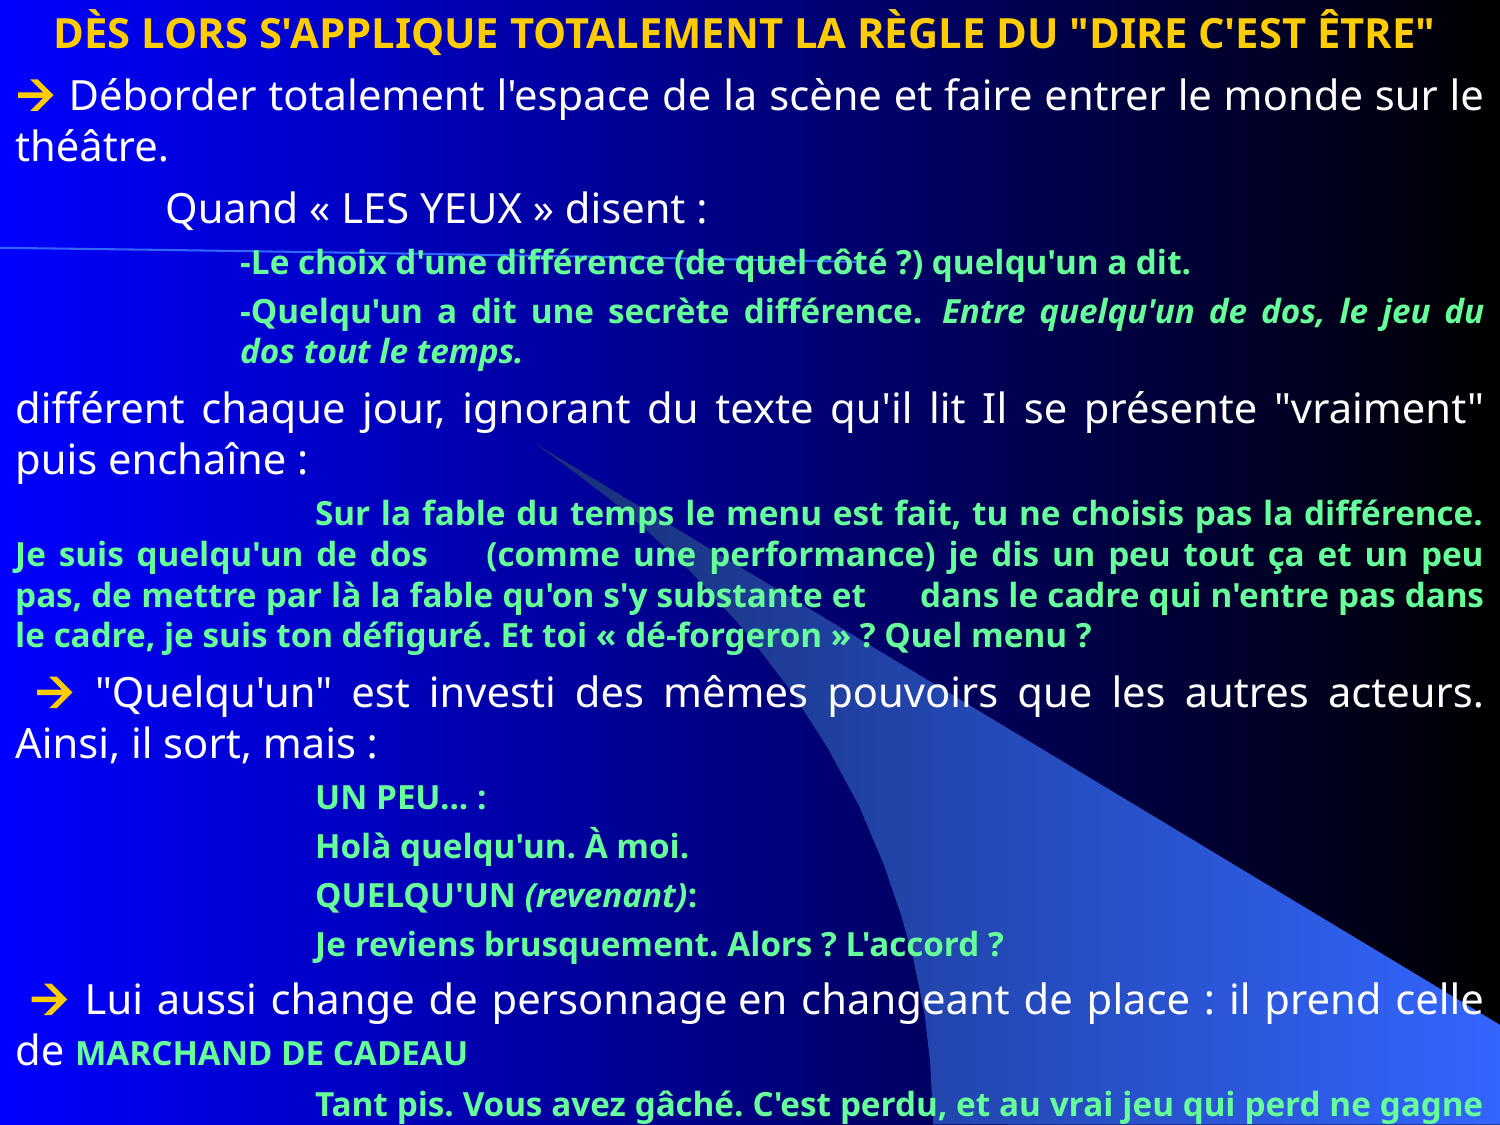

DÈS LORS S'APPLIQUE TOTALEMENT LA RÈGLE DU "DIRE C'EST ÊTRE"
 Déborder totalement l'espace de la scène et faire entrer le monde sur le théâtre.
	Quand « LES YEUX » disent :
-Le choix d'une différence (de quel côté ?) quelqu'un a dit.
-Quelqu'un a dit une secrète différence.	Entre quelqu'un de dos, le jeu du dos tout le temps.
différent chaque jour, ignorant du texte qu'il lit Il se présente "vraiment" puis enchaîne :
		Sur la fable du temps le menu est fait, tu ne choisis pas la différence. Je suis quelqu'un de dos 	(comme une performance) je dis un peu tout ça et un peu pas, de mettre par là la fable qu'on s'y substante et 	dans le cadre qui n'entre pas dans le cadre, je suis ton défiguré. Et toi « dé-forgeron » ? Quel menu ?
  "Quelqu'un" est investi des mêmes pouvoirs que les autres acteurs. Ainsi, il sort, mais :
		UN PEU... :
		Holà quelqu'un. À moi.
		QUELQU'UN (revenant):
		Je reviens brusquement. Alors ? L'accord ?
  Lui aussi change de personnage en changeant de place : il prend celle de MARCHAND DE CADEAU
		Tant pis. Vous avez gâché. C'est perdu, et au vrai jeu qui perd ne gagne pas. C'est inscrit dans 		cette inscription, je ne reviendrai pas moi brusquement, ni l'autre non plus.
  Il compose le « dernier tableau », (dans la même polysémie que les précédents), mêlé aux autres acteurs et, sur sa réplique, le texte et le spectacle se terminaient ainsi :
	Ils se taisent là, tous, dans cette image regardée, longtemps, le plus longtemps qu'on tolère (ou pas).
	On attend encore quand celui-là qui applaudit vite (il y a toujours celui-là) entraîne les autres.
	On attend que ça cesse comprenant qu'il ne faut pas encore faire le NOIR DE FIN.
 Pendant les saluts, les acteurs invitent le public à venir dans l'atelier "exposé dans l'exposition" pour acheter, s'ils le souhaitaient, l'un des 10 tableaux "peints" pendant l'exposition.
#